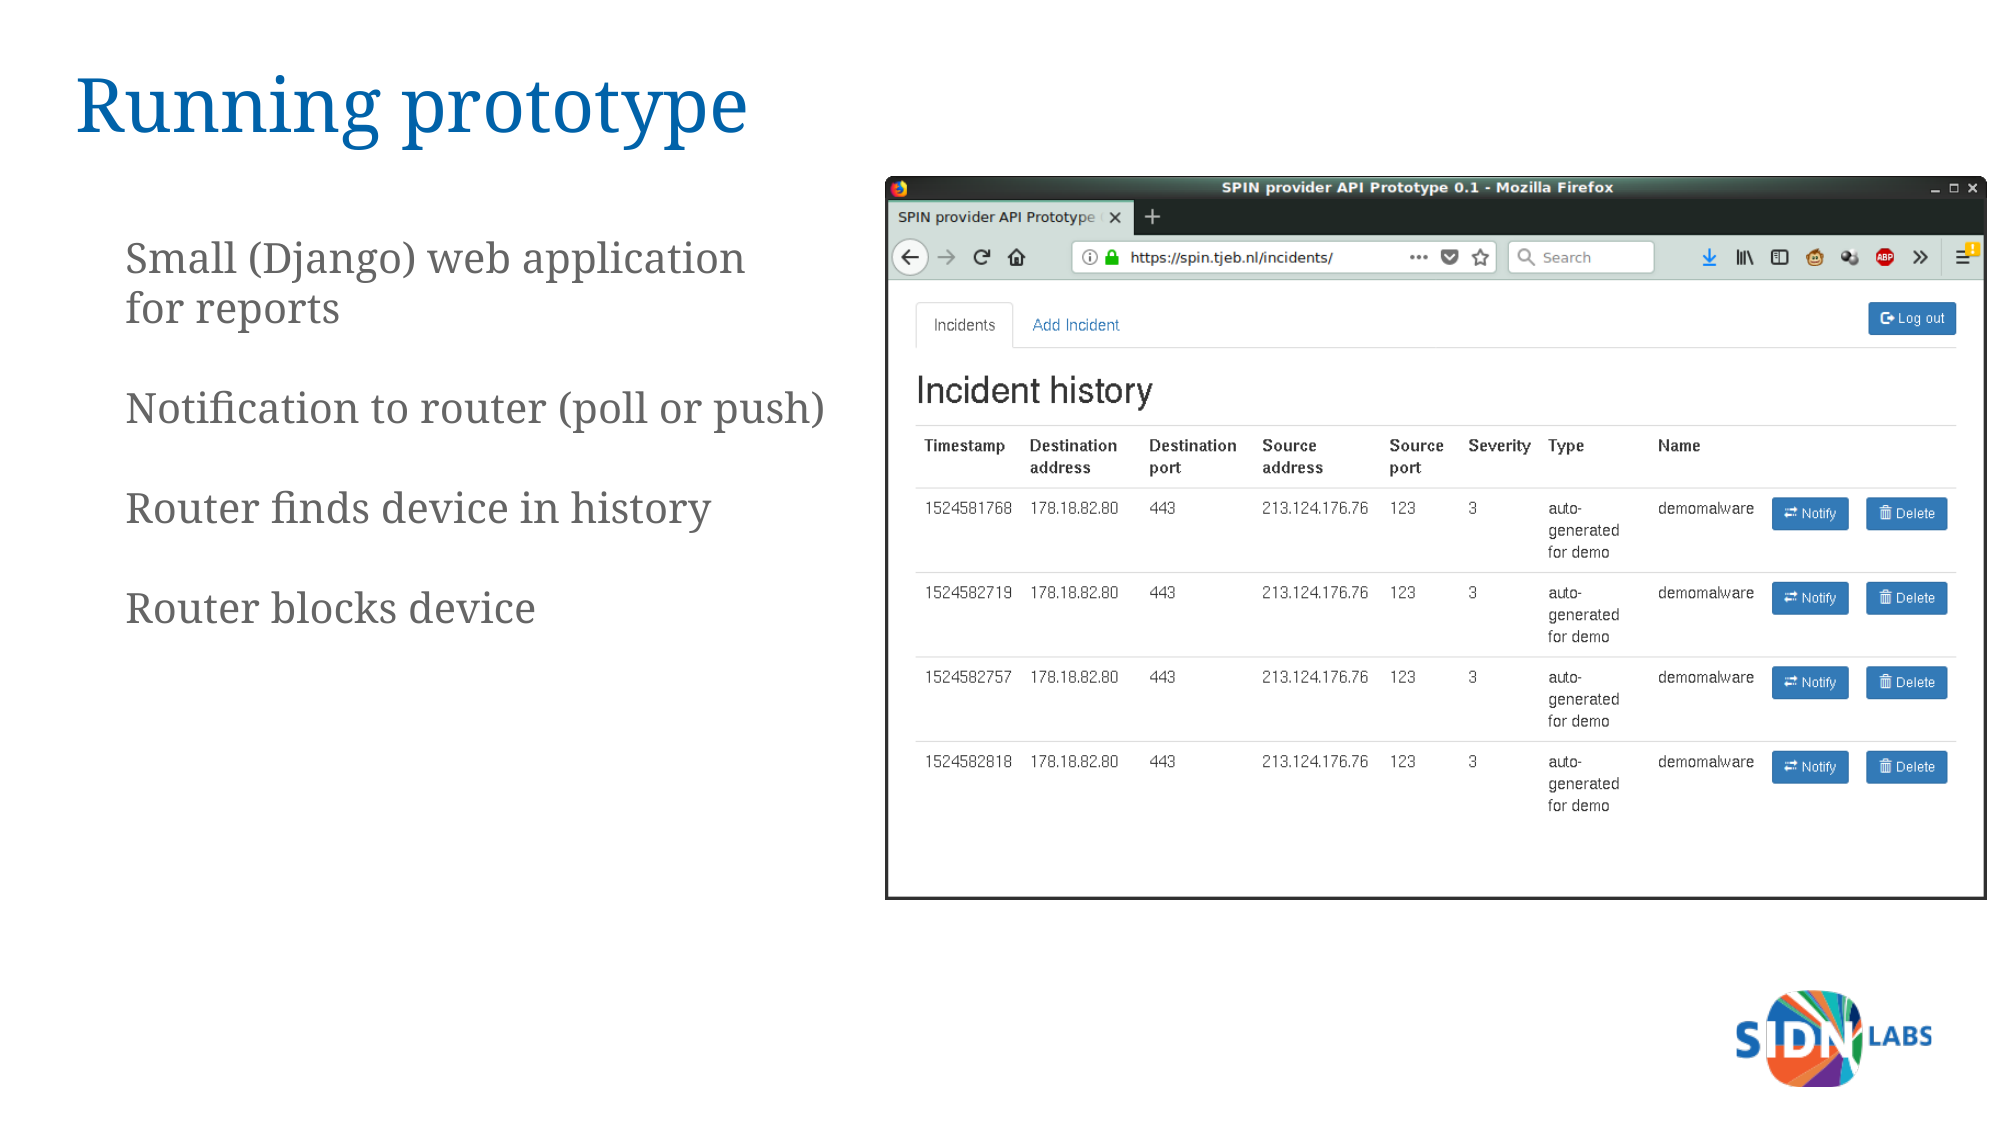

Running prototype
Small (Django) web application
for reports
Notification to router (poll or push)
Router finds device in history
Router blocks device